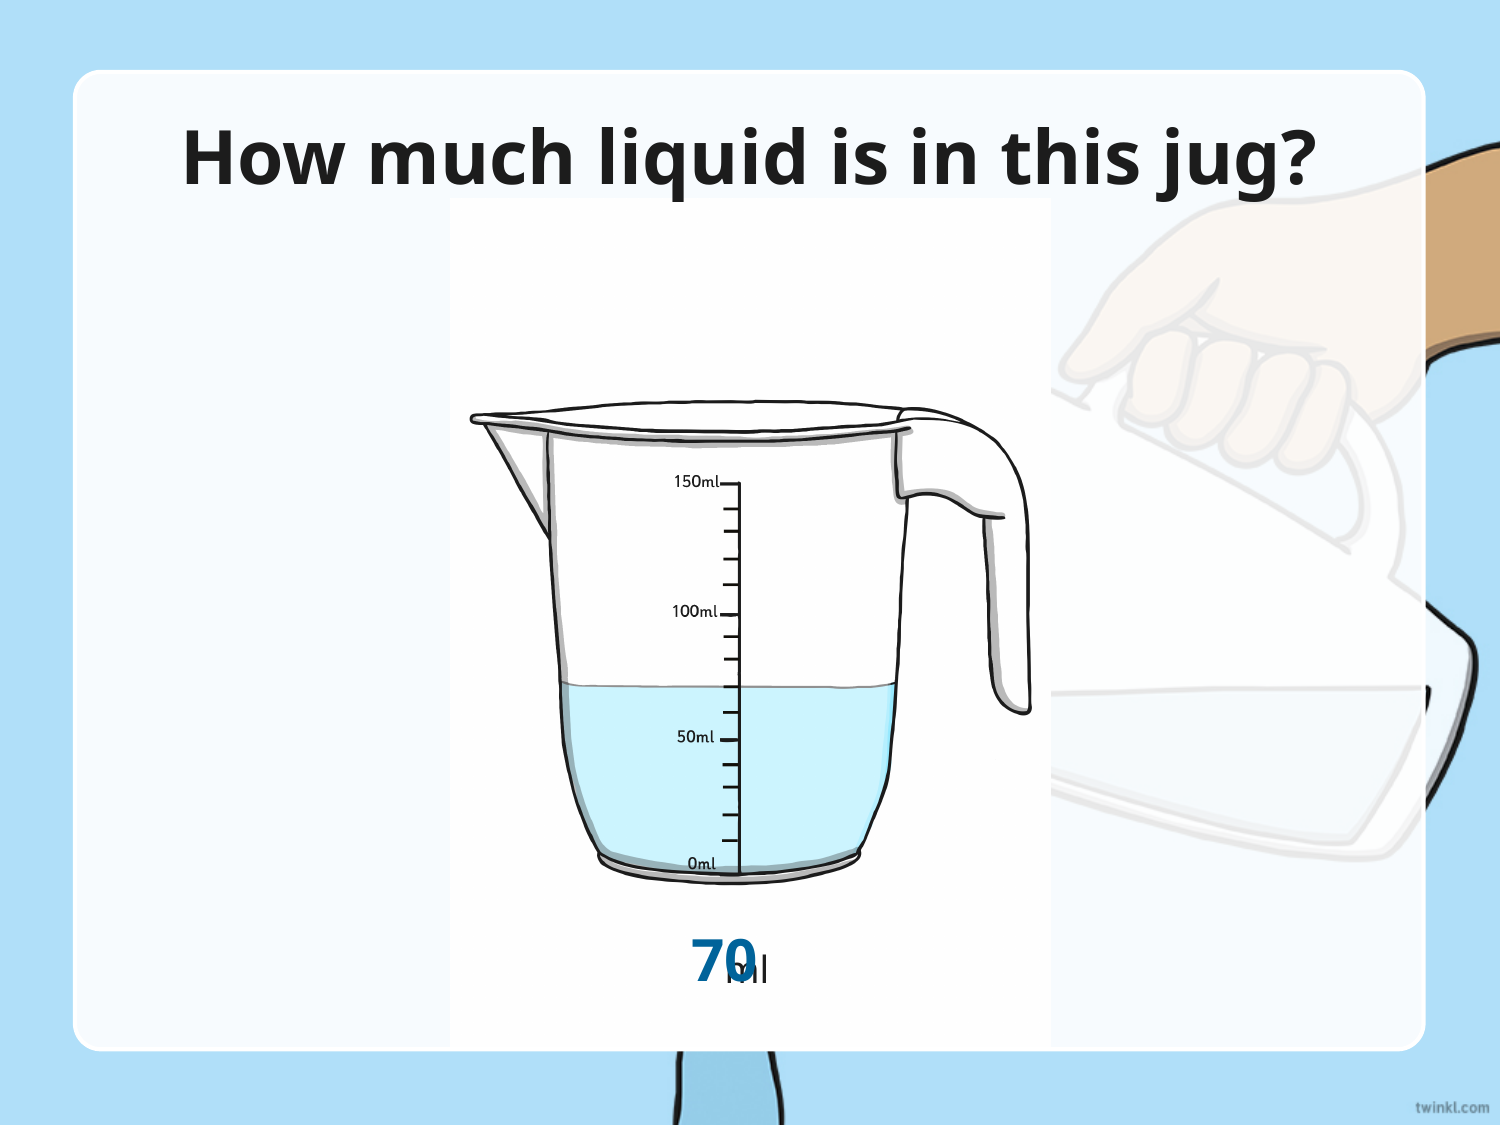

# How much liquid is in this jug?
70
	ml